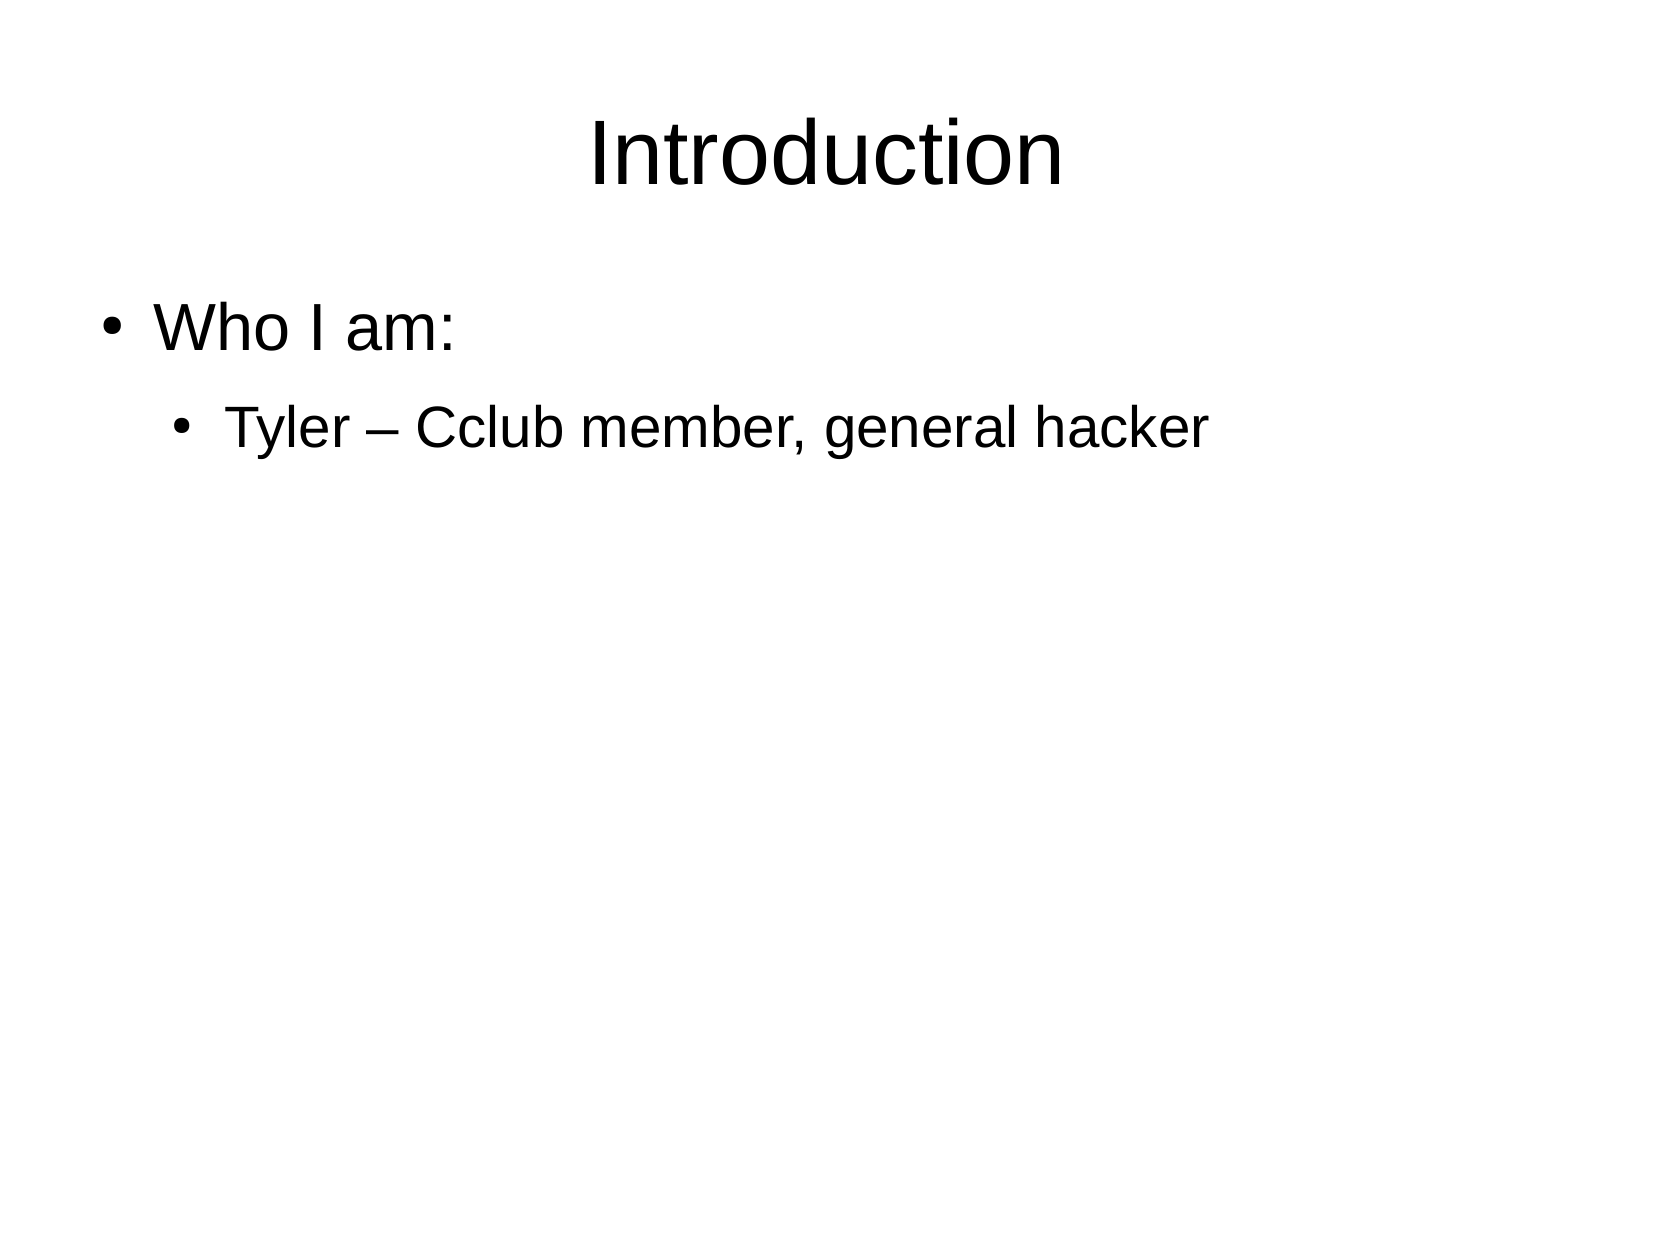

# Introduction
Who I am:
Tyler – Cclub member, general hacker